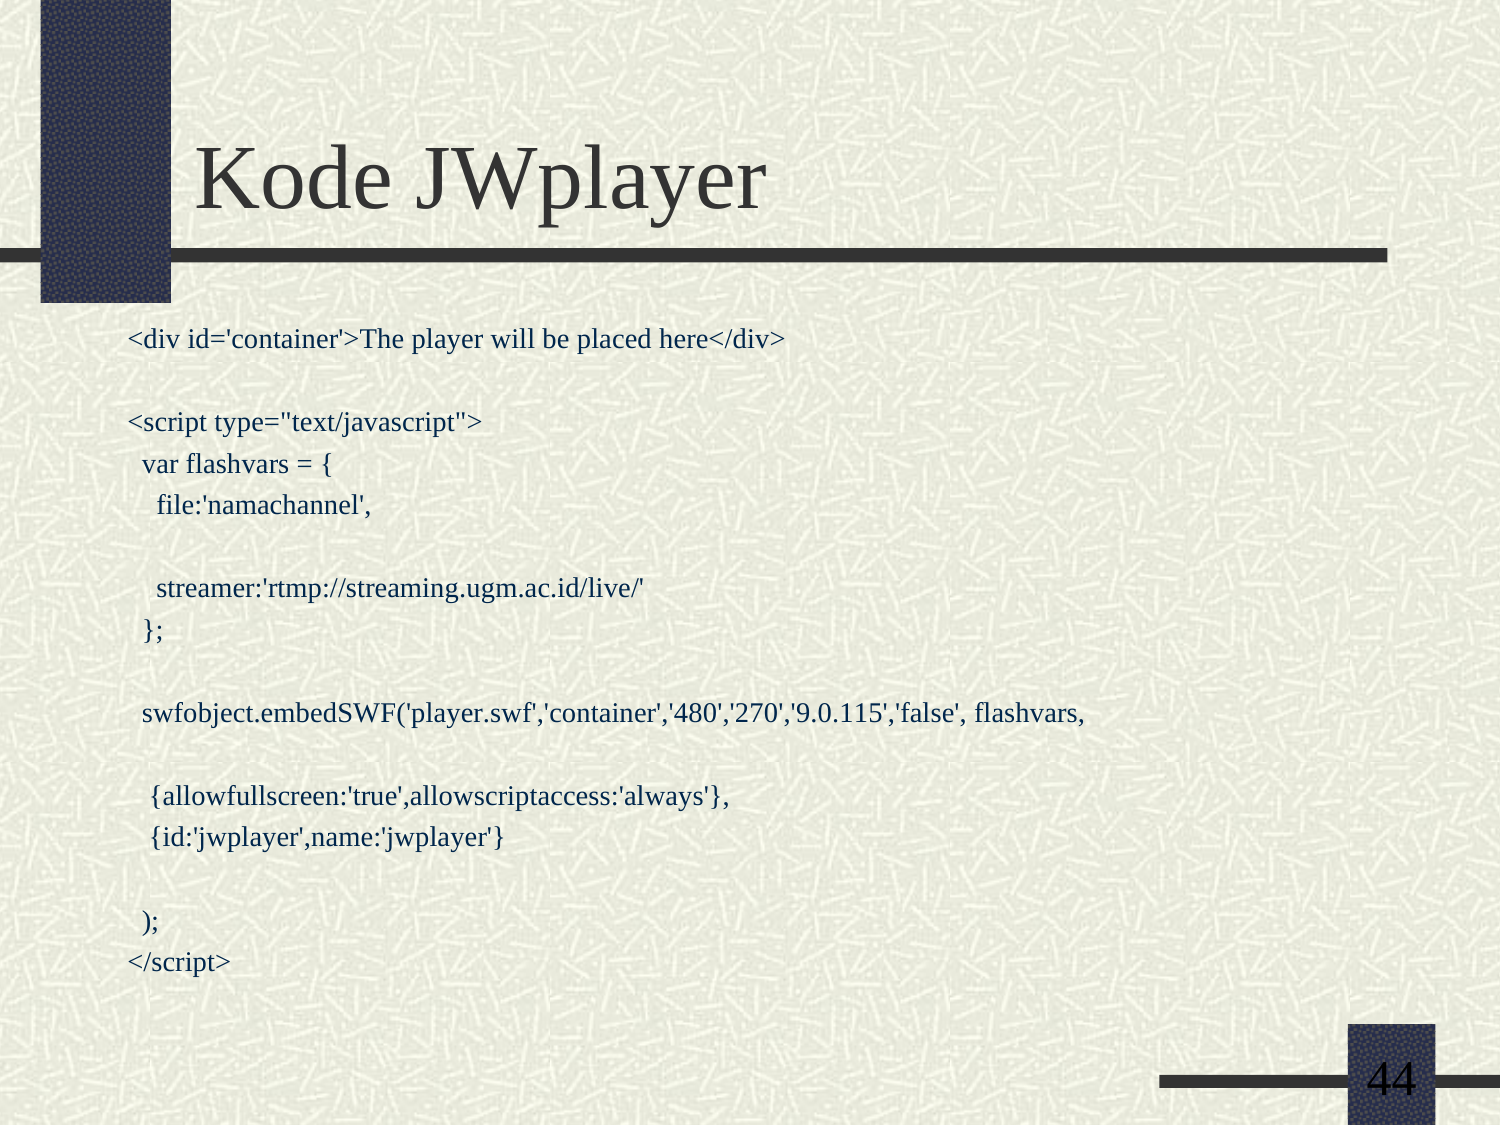

# Kode JWplayer
<div id='container'>The player will be placed here</div>
<script type="text/javascript">
 var flashvars = {
 file:'namachannel',
 streamer:'rtmp://streaming.ugm.ac.id/live/'
 };
 swfobject.embedSWF('player.swf','container','480','270','9.0.115','false', flashvars,
 {allowfullscreen:'true',allowscriptaccess:'always'},
 {id:'jwplayer',name:'jwplayer'}
 );
</script>
44